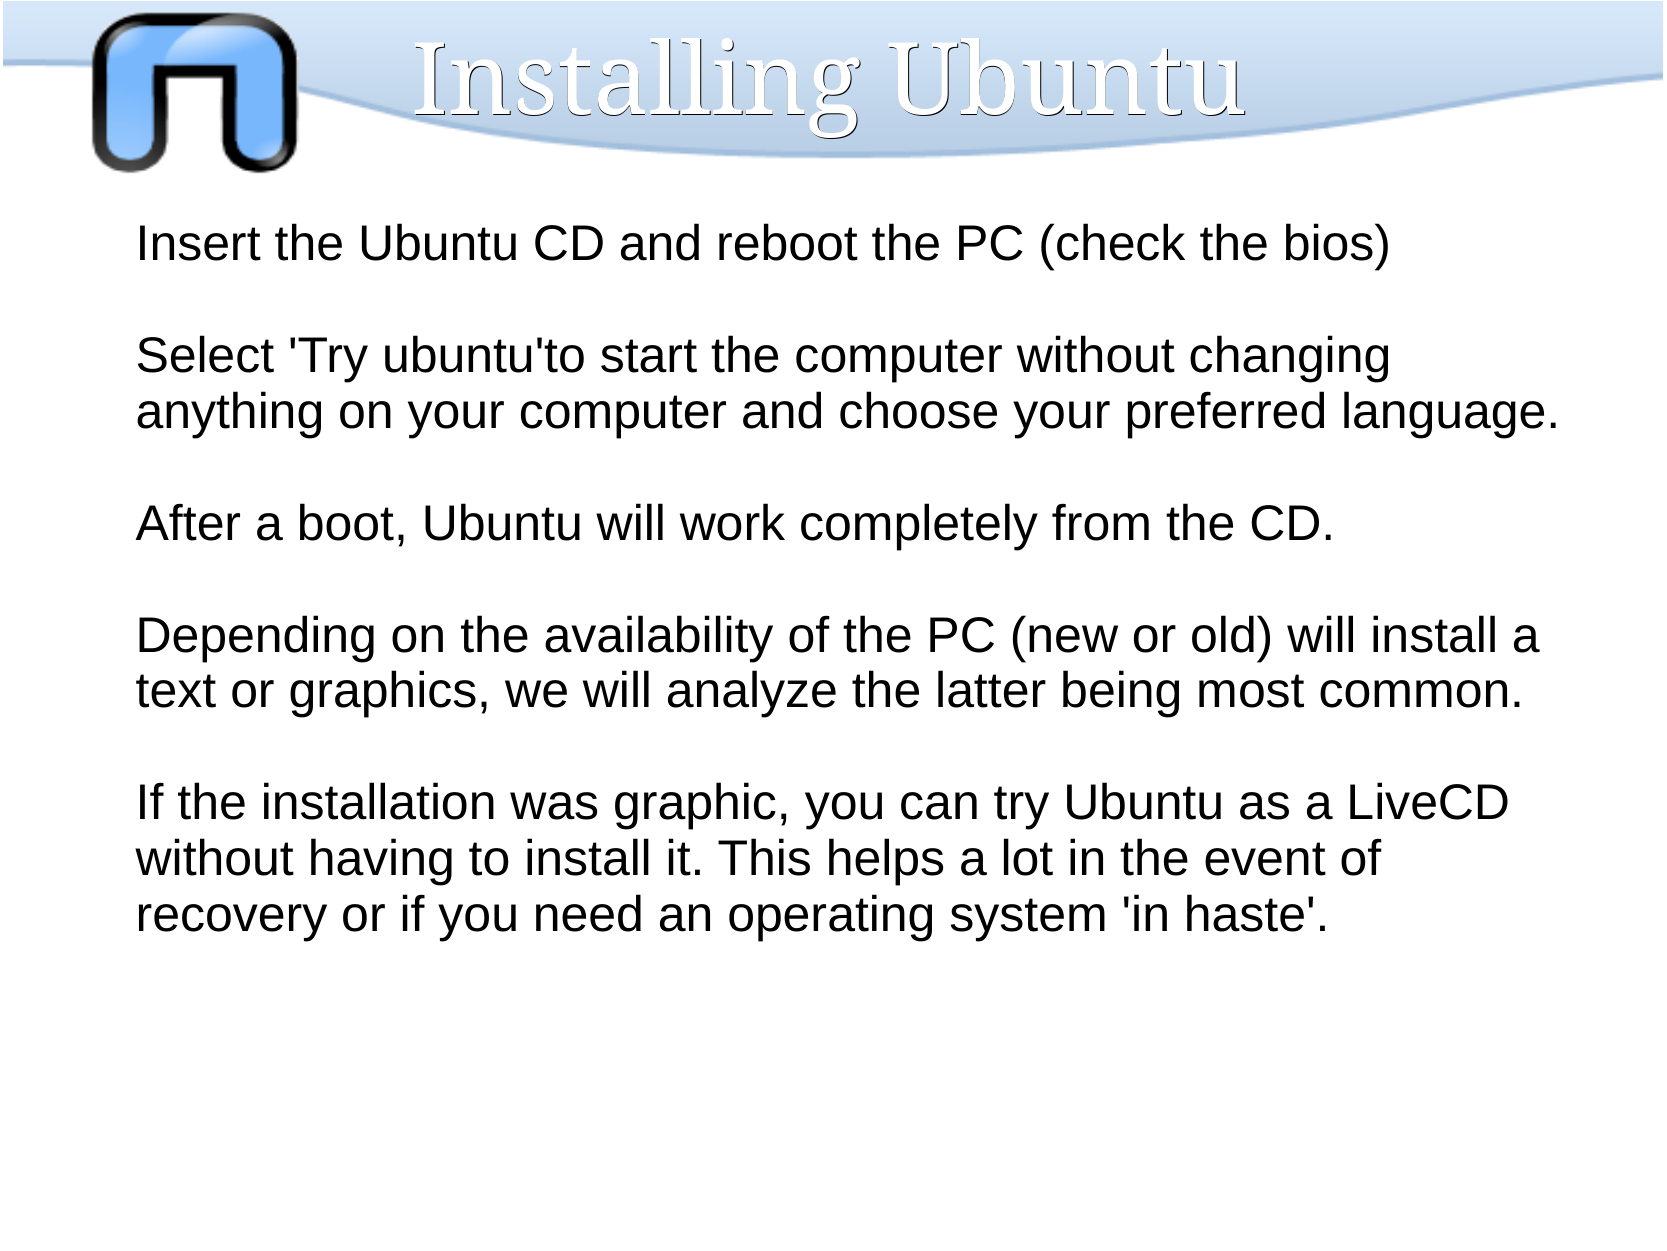

Installing Ubuntu
# Insert the Ubuntu CD and reboot the PC (check the bios)
Select 'Try ubuntu'to start the computer without changing anything on your computer and choose your preferred language.
After a boot, Ubuntu will work completely from the CD.
Depending on the availability of the PC (new or old) will install a text or graphics, we will analyze the latter being most common.
If the installation was graphic, you can try Ubuntu as a LiveCD without having to install it. This helps a lot in the event of recovery or if you need an operating system 'in haste'.